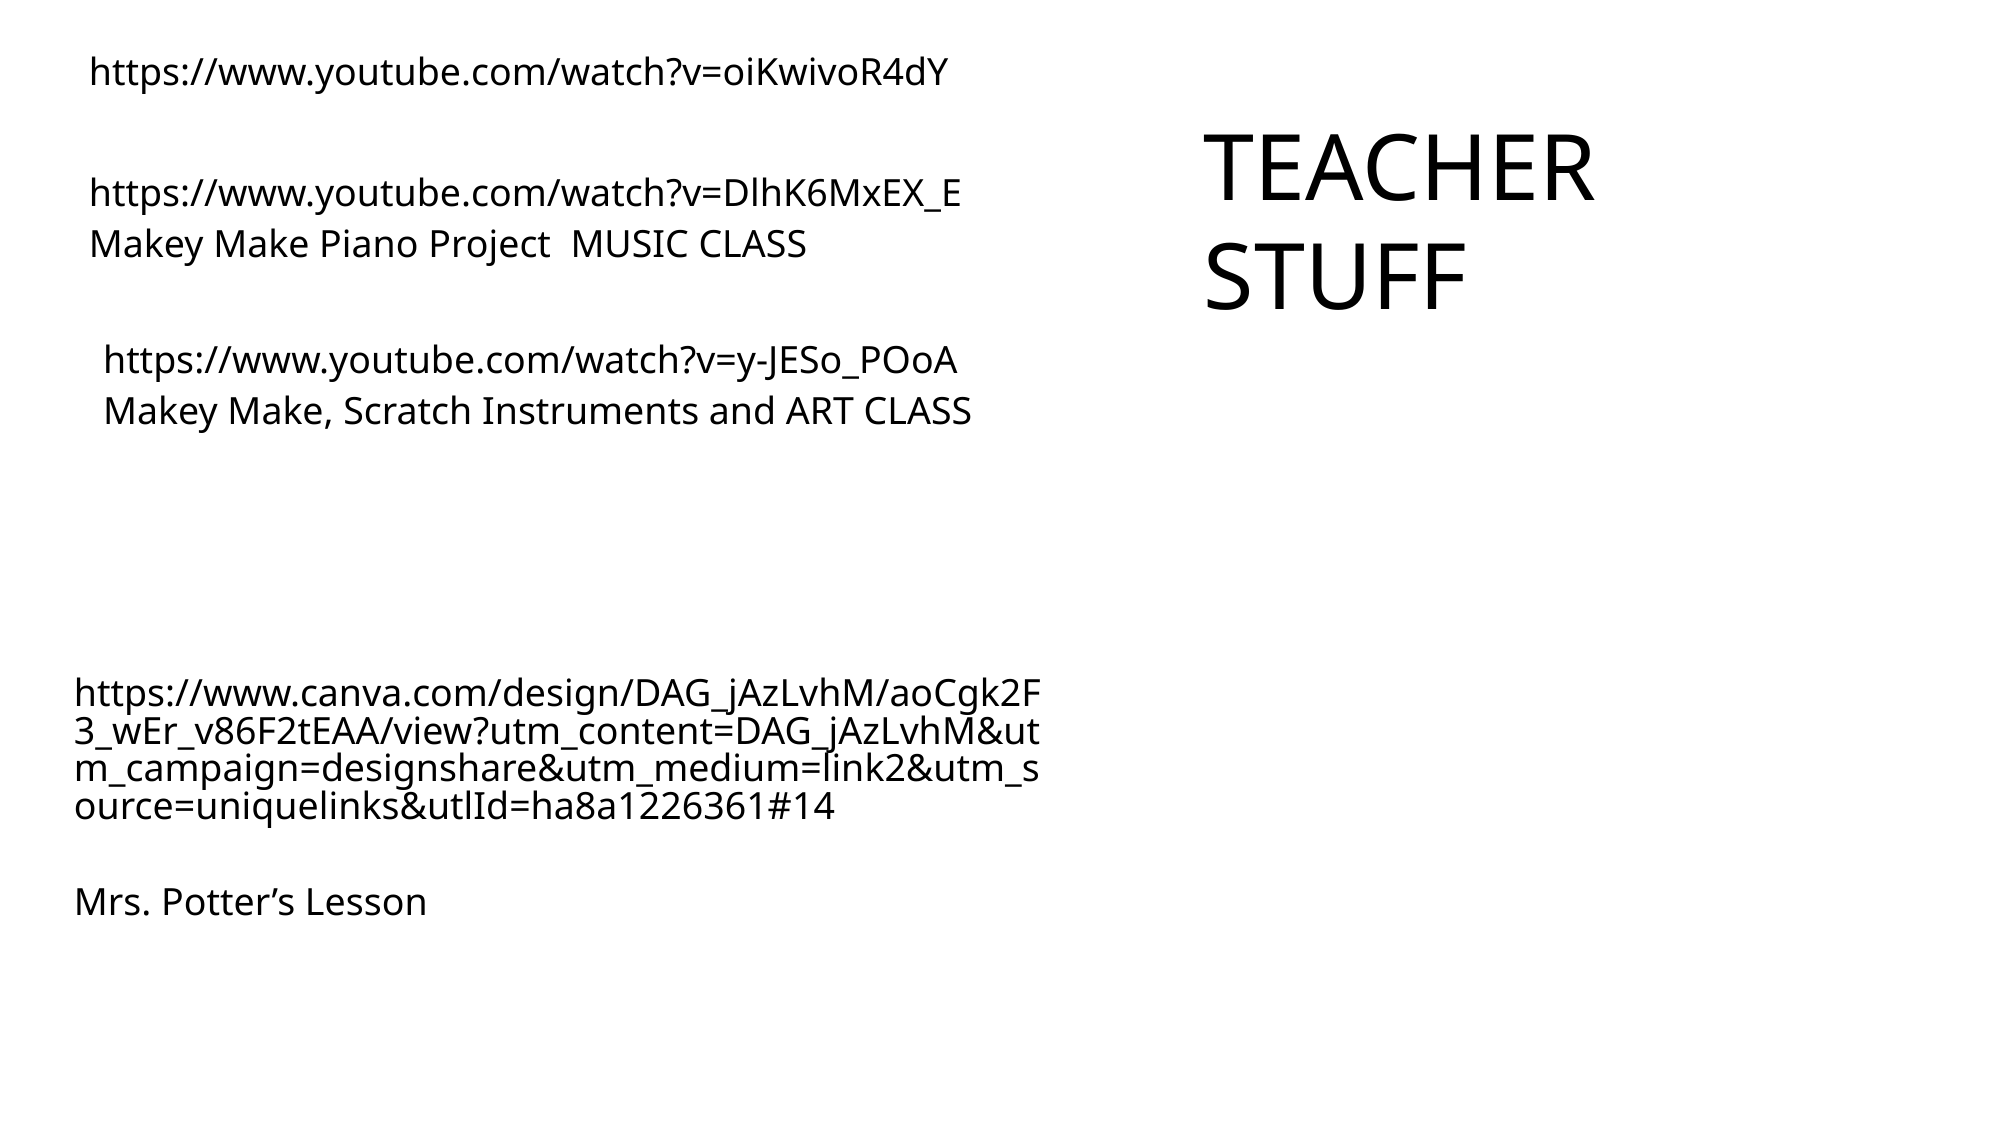

https://www.youtube.com/watch?v=oiKwivoR4dY
TEACHER STUFF
https://www.youtube.com/watch?v=DlhK6MxEX_E
Makey Make Piano Project MUSIC CLASS
https://www.youtube.com/watch?v=y-JESo_POoA
Makey Make, Scratch Instruments and ART CLASS
https://www.canva.com/design/DAG_jAzLvhM/aoCgk2F3_wEr_v86F2tEAA/view?utm_content=DAG_jAzLvhM&utm_campaign=designshare&utm_medium=link2&utm_source=uniquelinks&utlId=ha8a1226361#14
Mrs. Potter’s Lesson